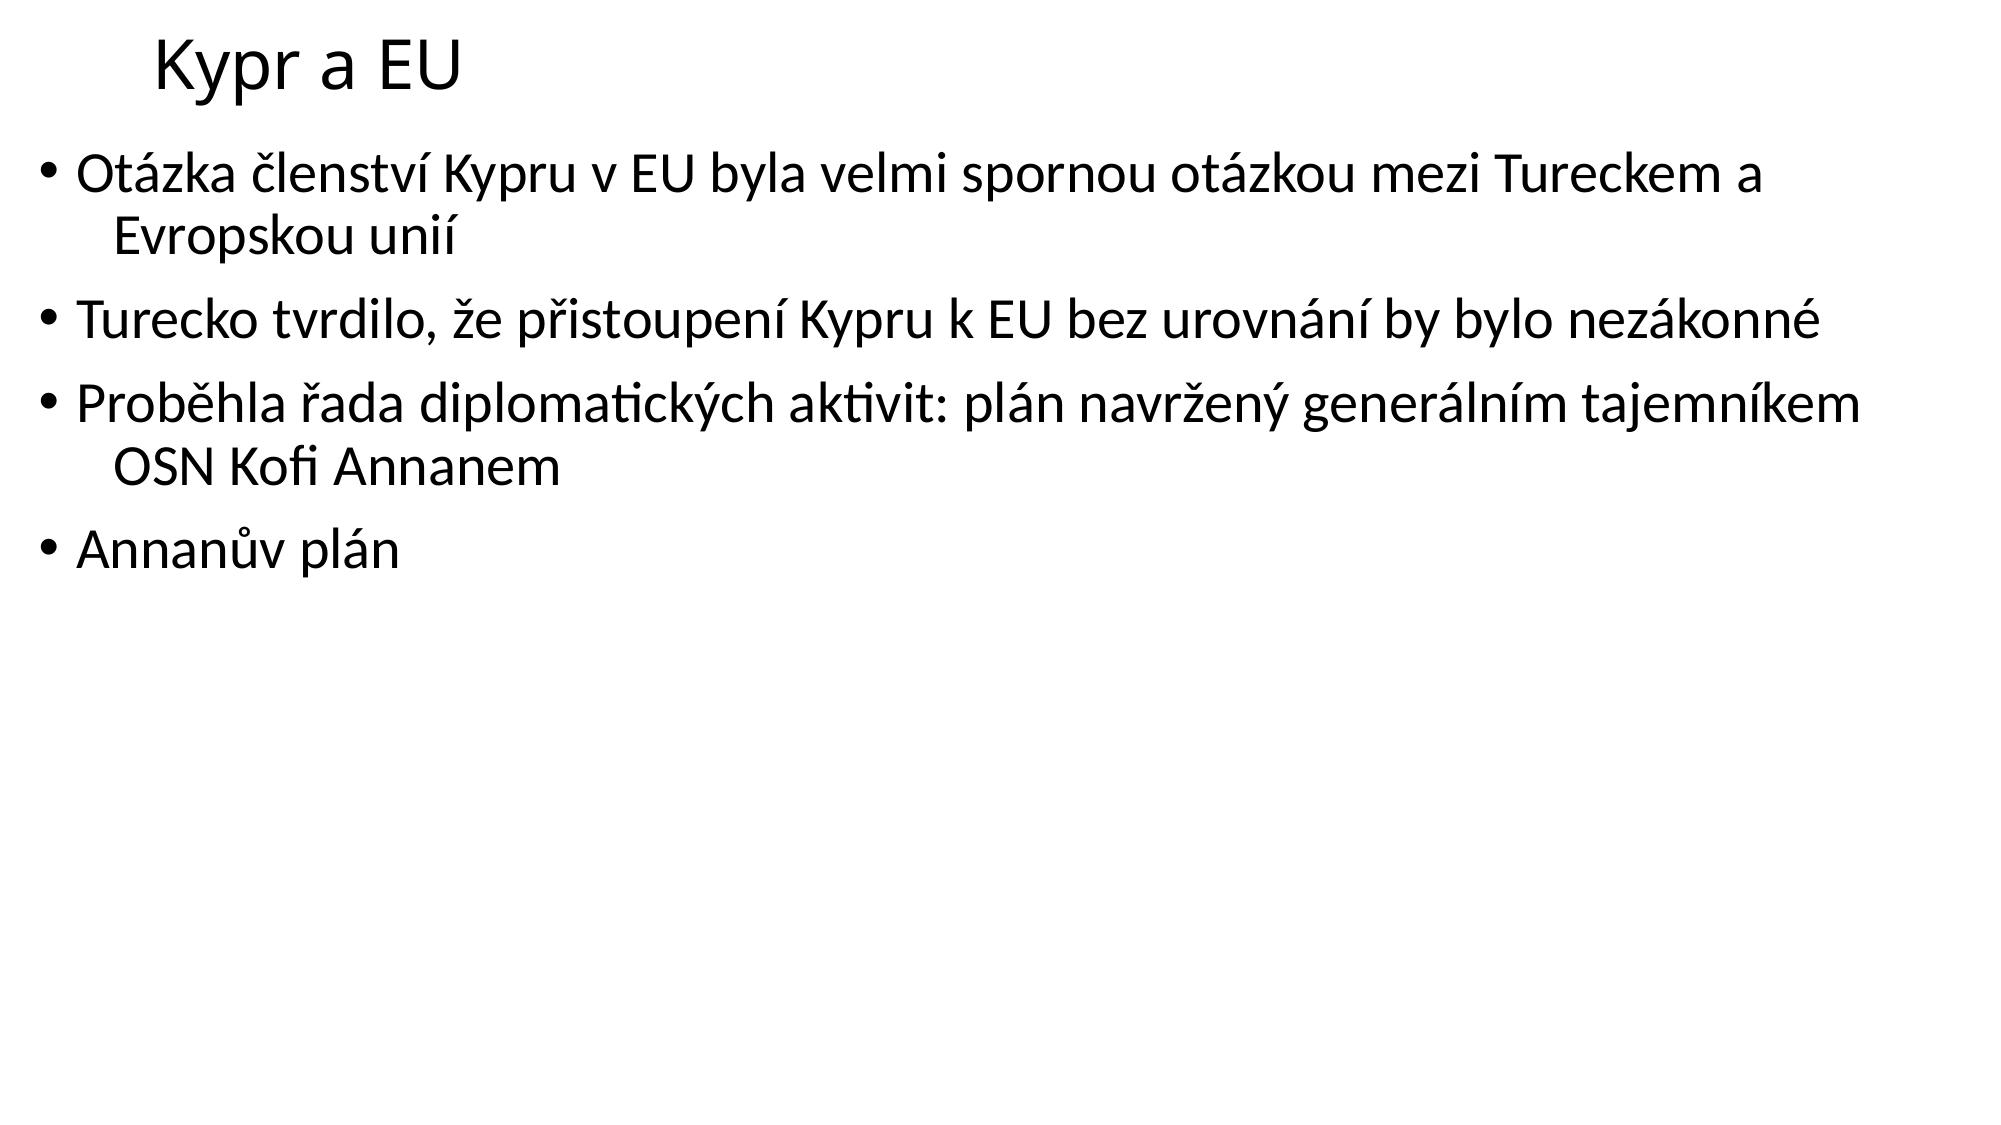

# Kypr a EU
Otázka členství Kypru v EU byla velmi spornou otázkou mezi Tureckem a Evropskou unií
Turecko tvrdilo, že přistoupení Kypru k EU bez urovnání by bylo nezákonné
Proběhla řada diplomatických aktivit: plán navržený generálním tajemníkem OSN Kofi Annanem
Annanův plán